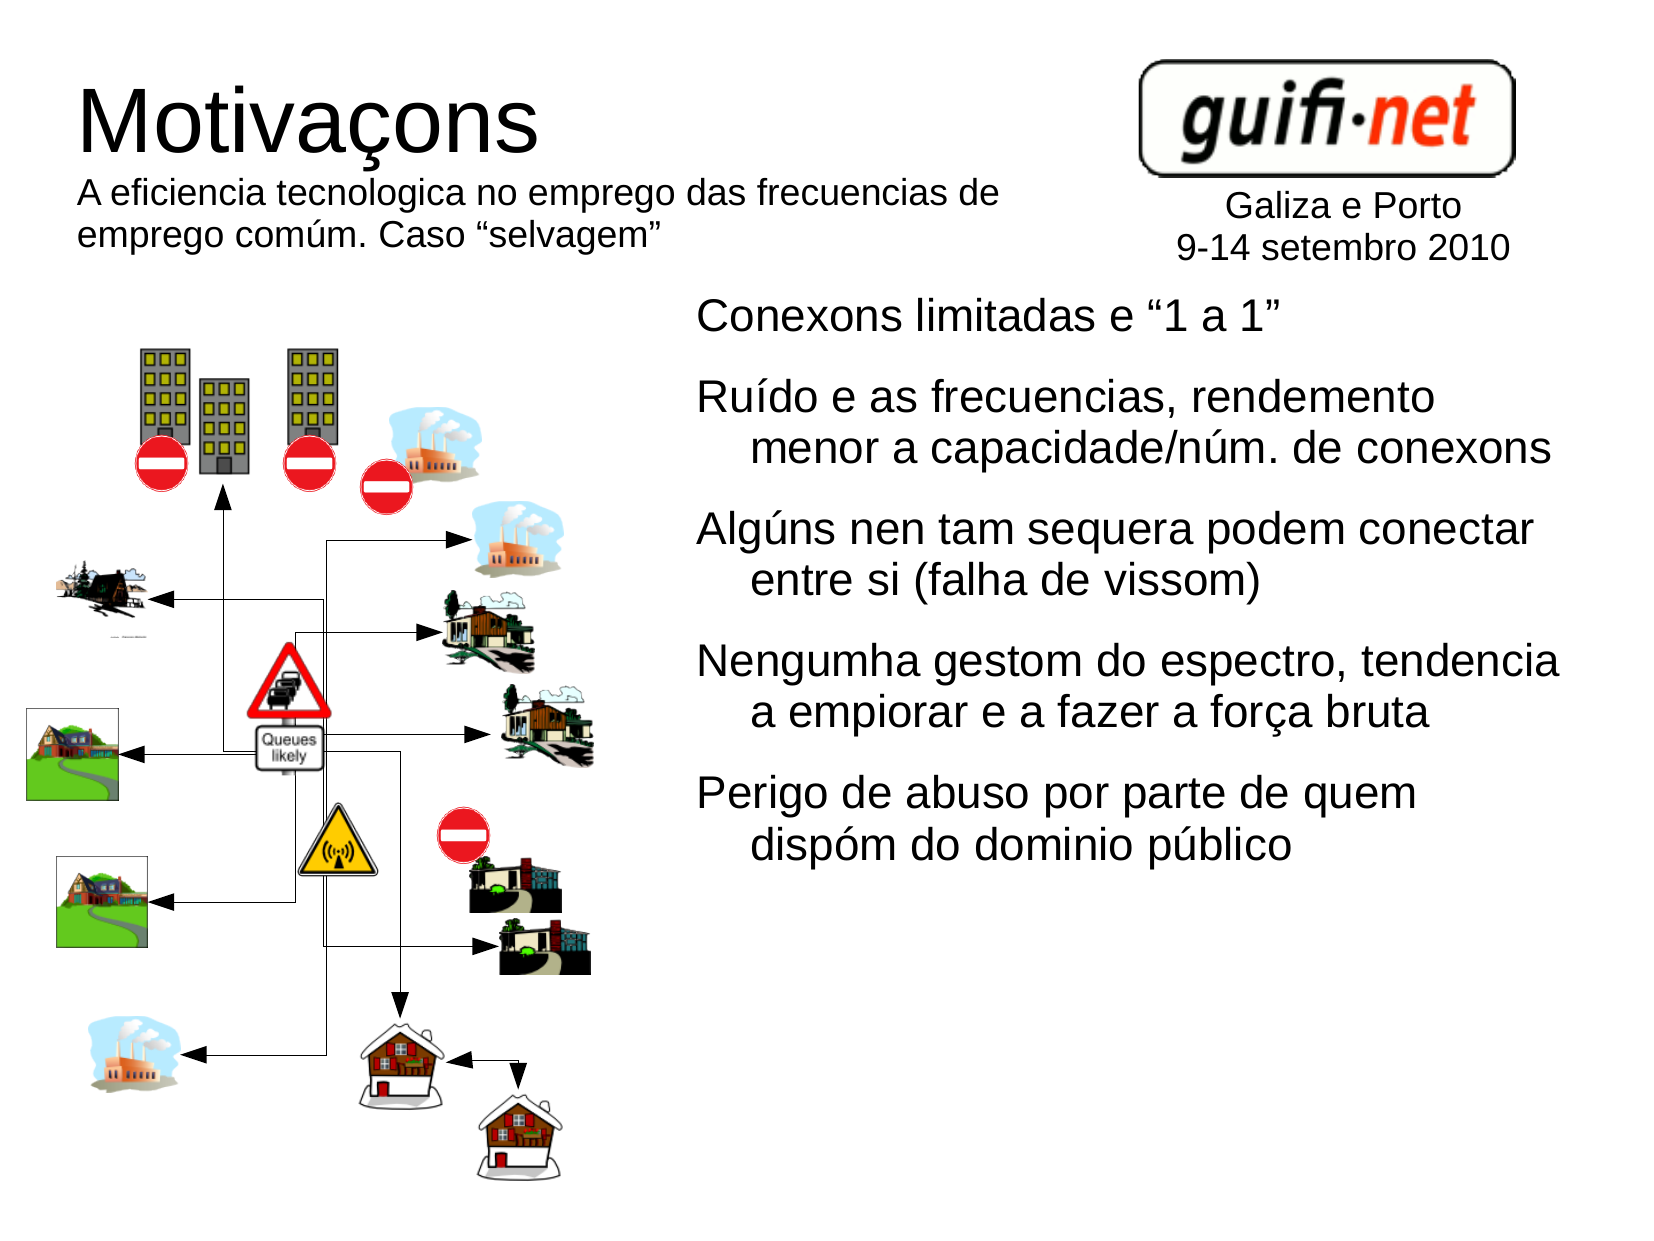

# Motivaçons A eficiencia tecnologica no emprego das frecuencias de emprego comúm. Caso “selvagem”
Galiza e Porto
9-14 setembro 2010
Conexons limitadas e “1 a 1”
Ruído e as frecuencias, rendemento menor a capacidade/núm. de conexons
Algúns nen tam sequera podem conectar entre si (falha de vissom)
Nengumha gestom do espectro, tendencia a empiorar e a fazer a força bruta
Perigo de abuso por parte de quem dispóm do dominio público